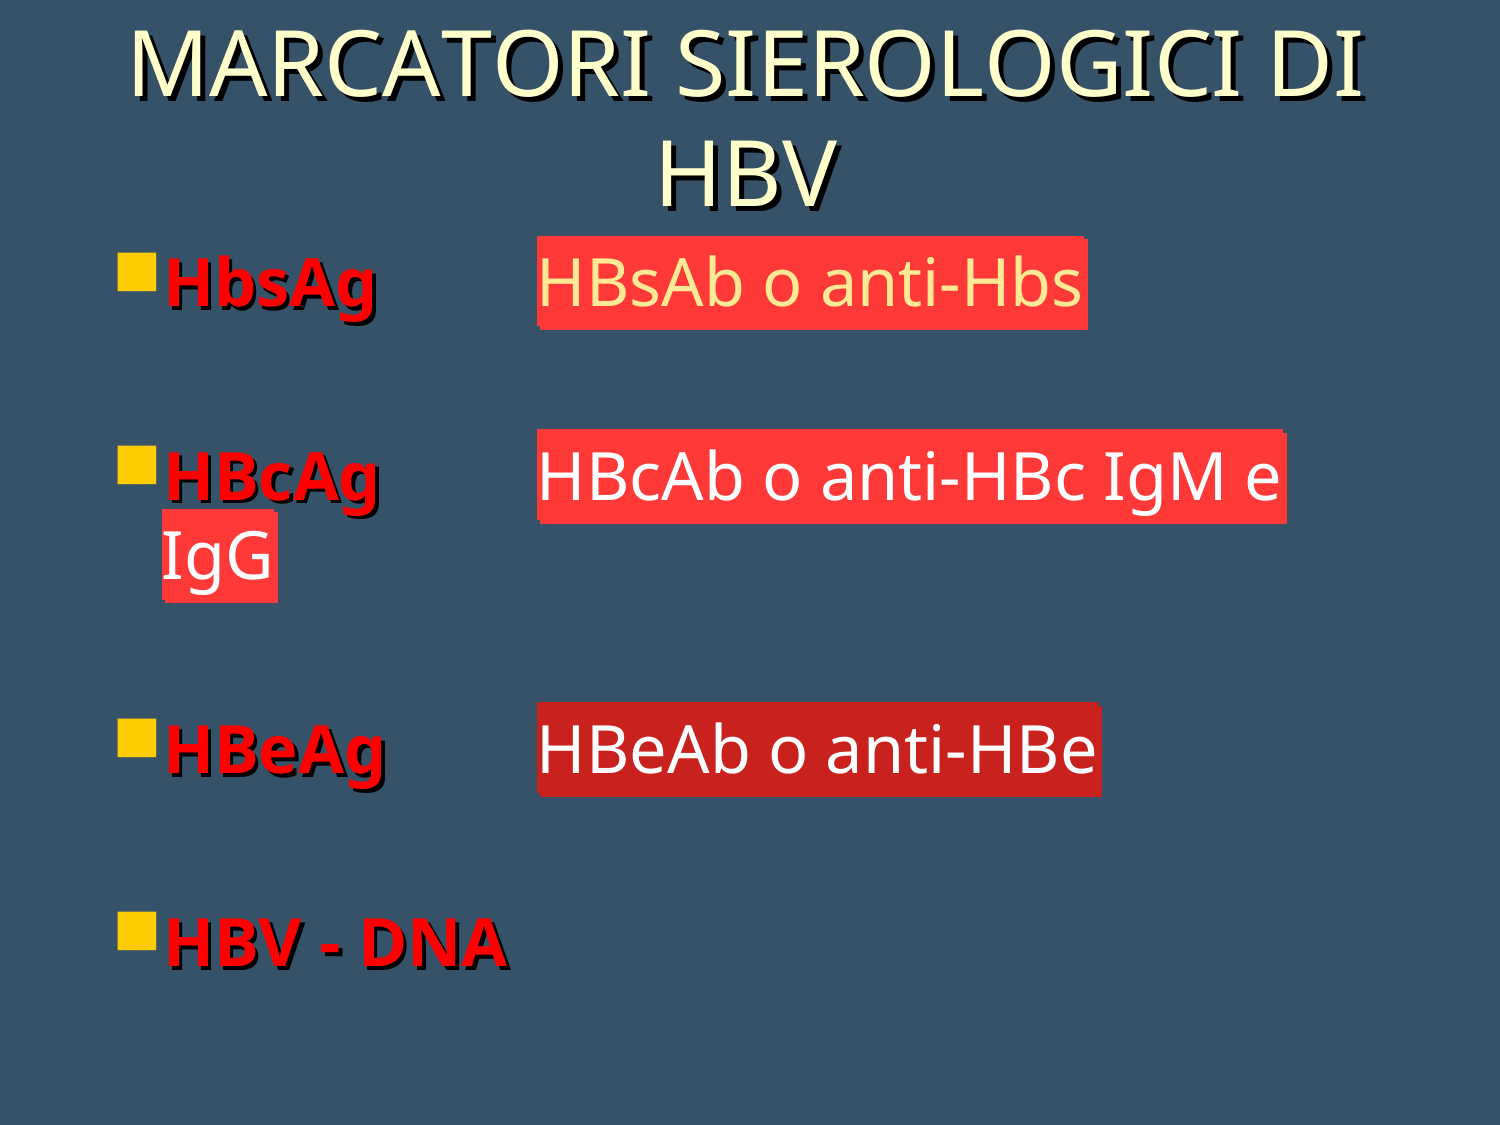

MARCATORI SIEROLOGICI DI HBV
HbsAg 	HBsAb o anti-Hbs
HBcAg	HBcAb o anti-HBc IgM e IgG
HBeAg	HBeAb o anti-HBe
HBV - DNA